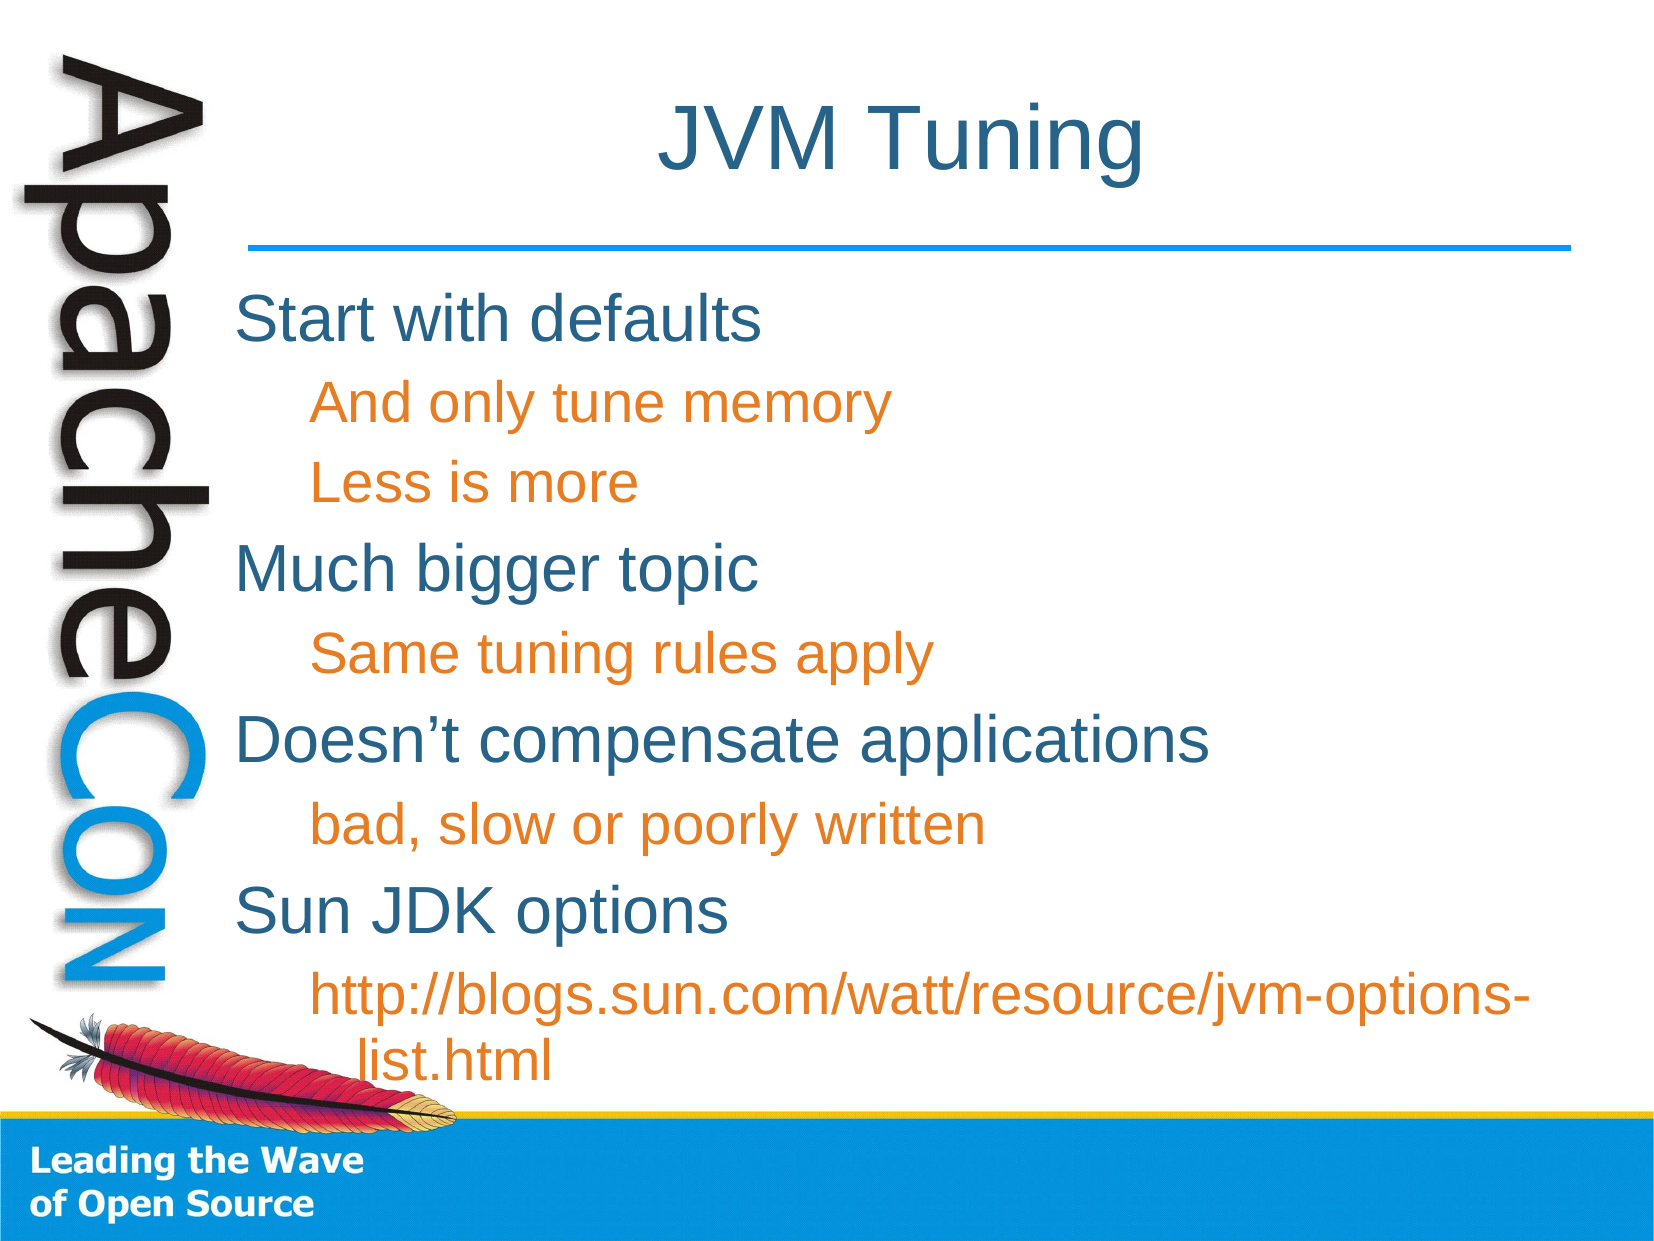

# JVM Tuning
Start with defaults
And only tune memory
Less is more
Much bigger topic
Same tuning rules apply
Doesn’t compensate applications
bad, slow or poorly written
Sun JDK options
http://blogs.sun.com/watt/resource/jvm-options-list.html